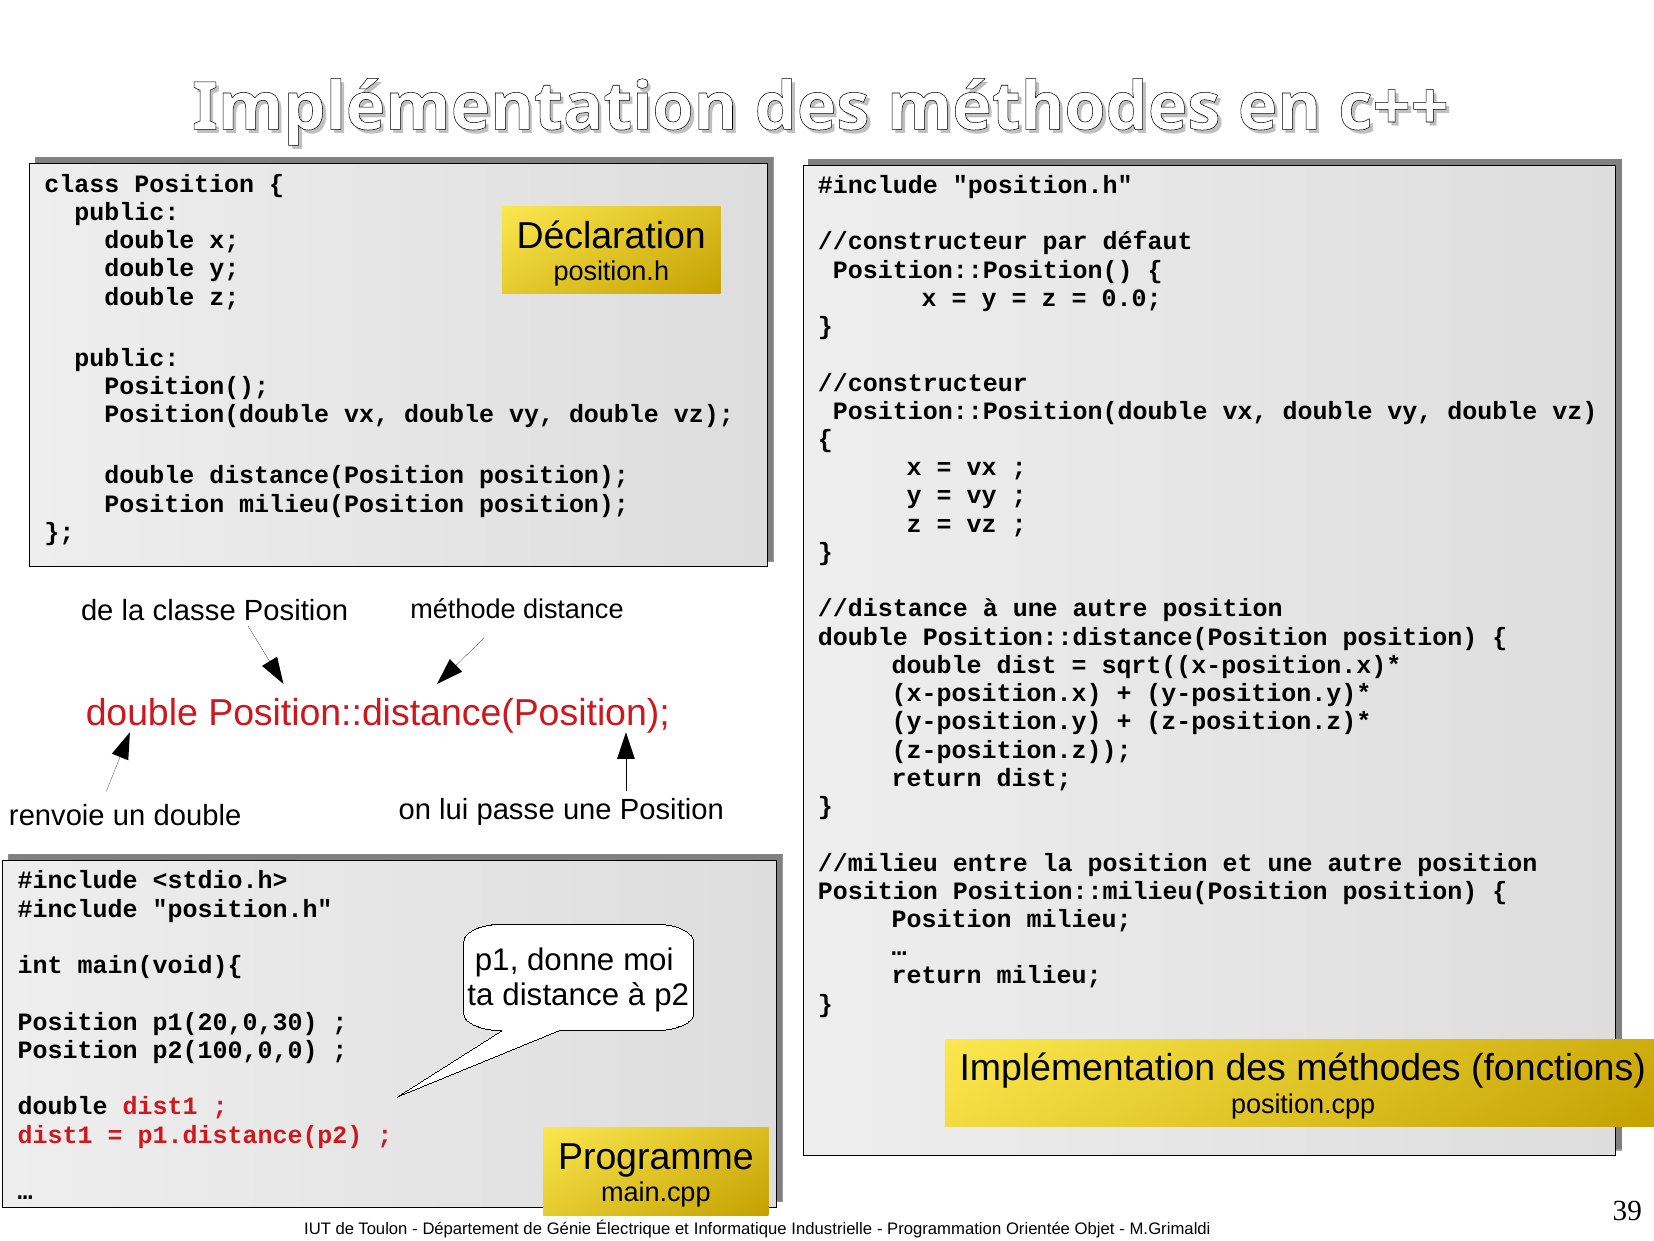

# Implémentation des méthodes en c++
class Position {
 public:
 double x;
 double y;
 double z;
 public:
 Position();
 Position(double vx, double vy, double vz);
 double distance(Position position);
 Position milieu(Position position);
};
#include "position.h"
//constructeur par défaut
 Position::Position() {
	 x = y = z = 0.0;
}
//constructeur
 Position::Position(double vx, double vy, double vz) {
	 x = vx ;
	 y = vy ;
	 z = vz ;
}
//distance à une autre position
double Position::distance(Position position) {
	double dist = sqrt((x-position.x)*
	(x-position.x) + (y-position.y)*
	(y-position.y) + (z-position.z)*
	(z-position.z));
	return dist;
}
//milieu entre la position et une autre position
Position Position::milieu(Position position) {
	Position milieu;
	…
	return milieu;
}
Déclaration
position.h
de la classe Position
méthode distance
double Position::distance(Position);
renvoie un double
on lui passe une Position
#include <stdio.h>
#include "position.h"
int main(void){
Position p1(20,0,30) ;
Position p2(100,0,0) ;
double dist1 ;
dist1 = p1.distance(p2) ;
…
Programme
main.cpp
p1, donne moi
ta distance à p2
Implémentation des méthodes (fonctions)
position.cpp